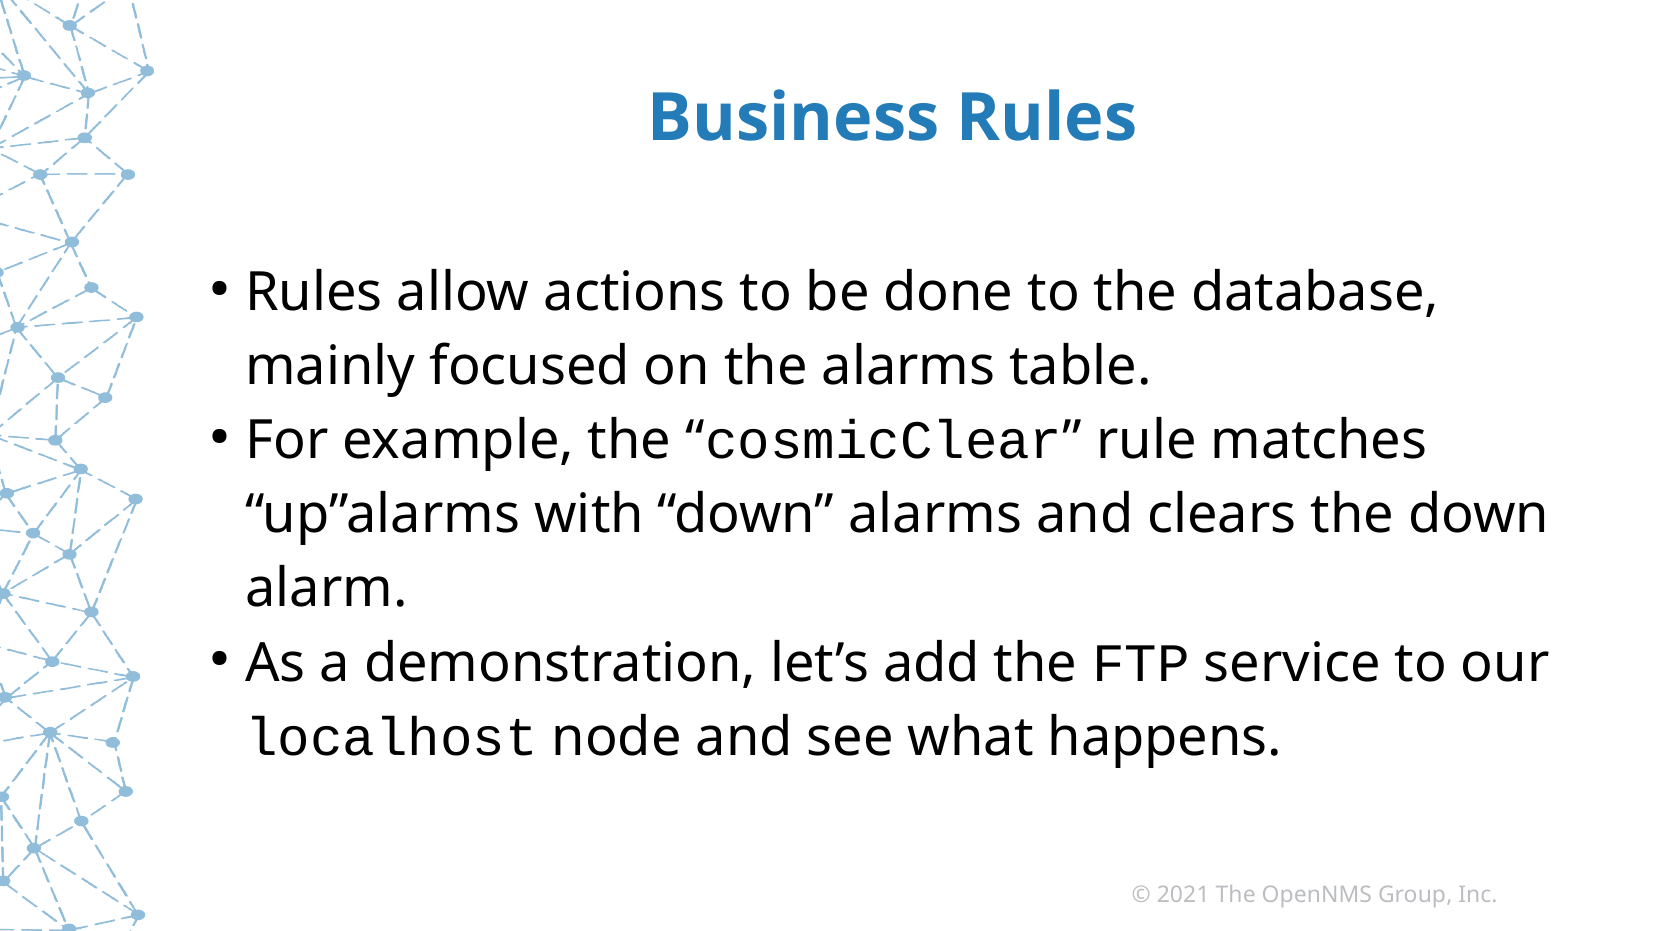

# Business Rules
Rules allow actions to be done to the database, mainly focused on the alarms table.
For example, the “cosmicClear” rule matches “up”alarms with “down” alarms and clears the down alarm.
As a demonstration, let’s add the FTP service to our localhost node and see what happens.